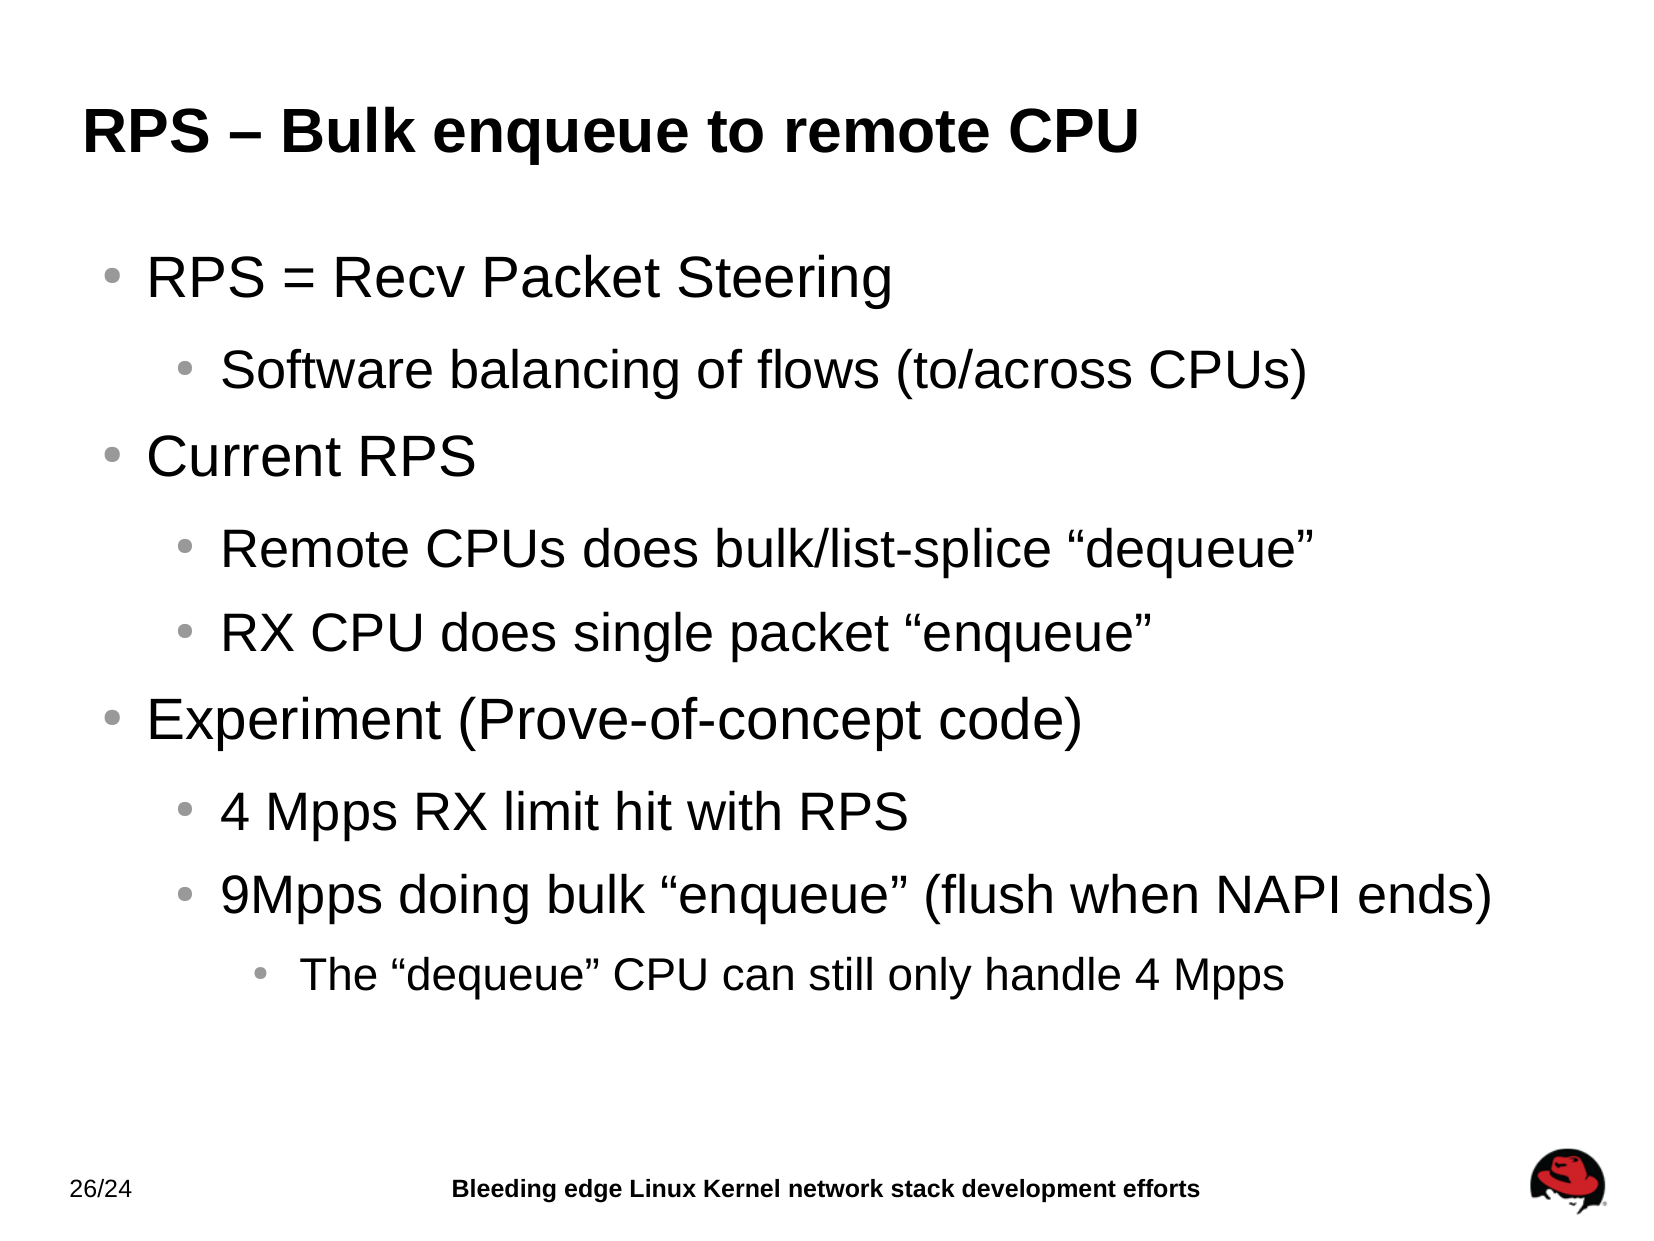

# RPS – Bulk enqueue to remote CPU
RPS = Recv Packet Steering
Software balancing of flows (to/across CPUs)
Current RPS
Remote CPUs does bulk/list-splice “dequeue”
RX CPU does single packet “enqueue”
Experiment (Prove-of-concept code)
4 Mpps RX limit hit with RPS
9Mpps doing bulk “enqueue” (flush when NAPI ends)
The “dequeue” CPU can still only handle 4 Mpps